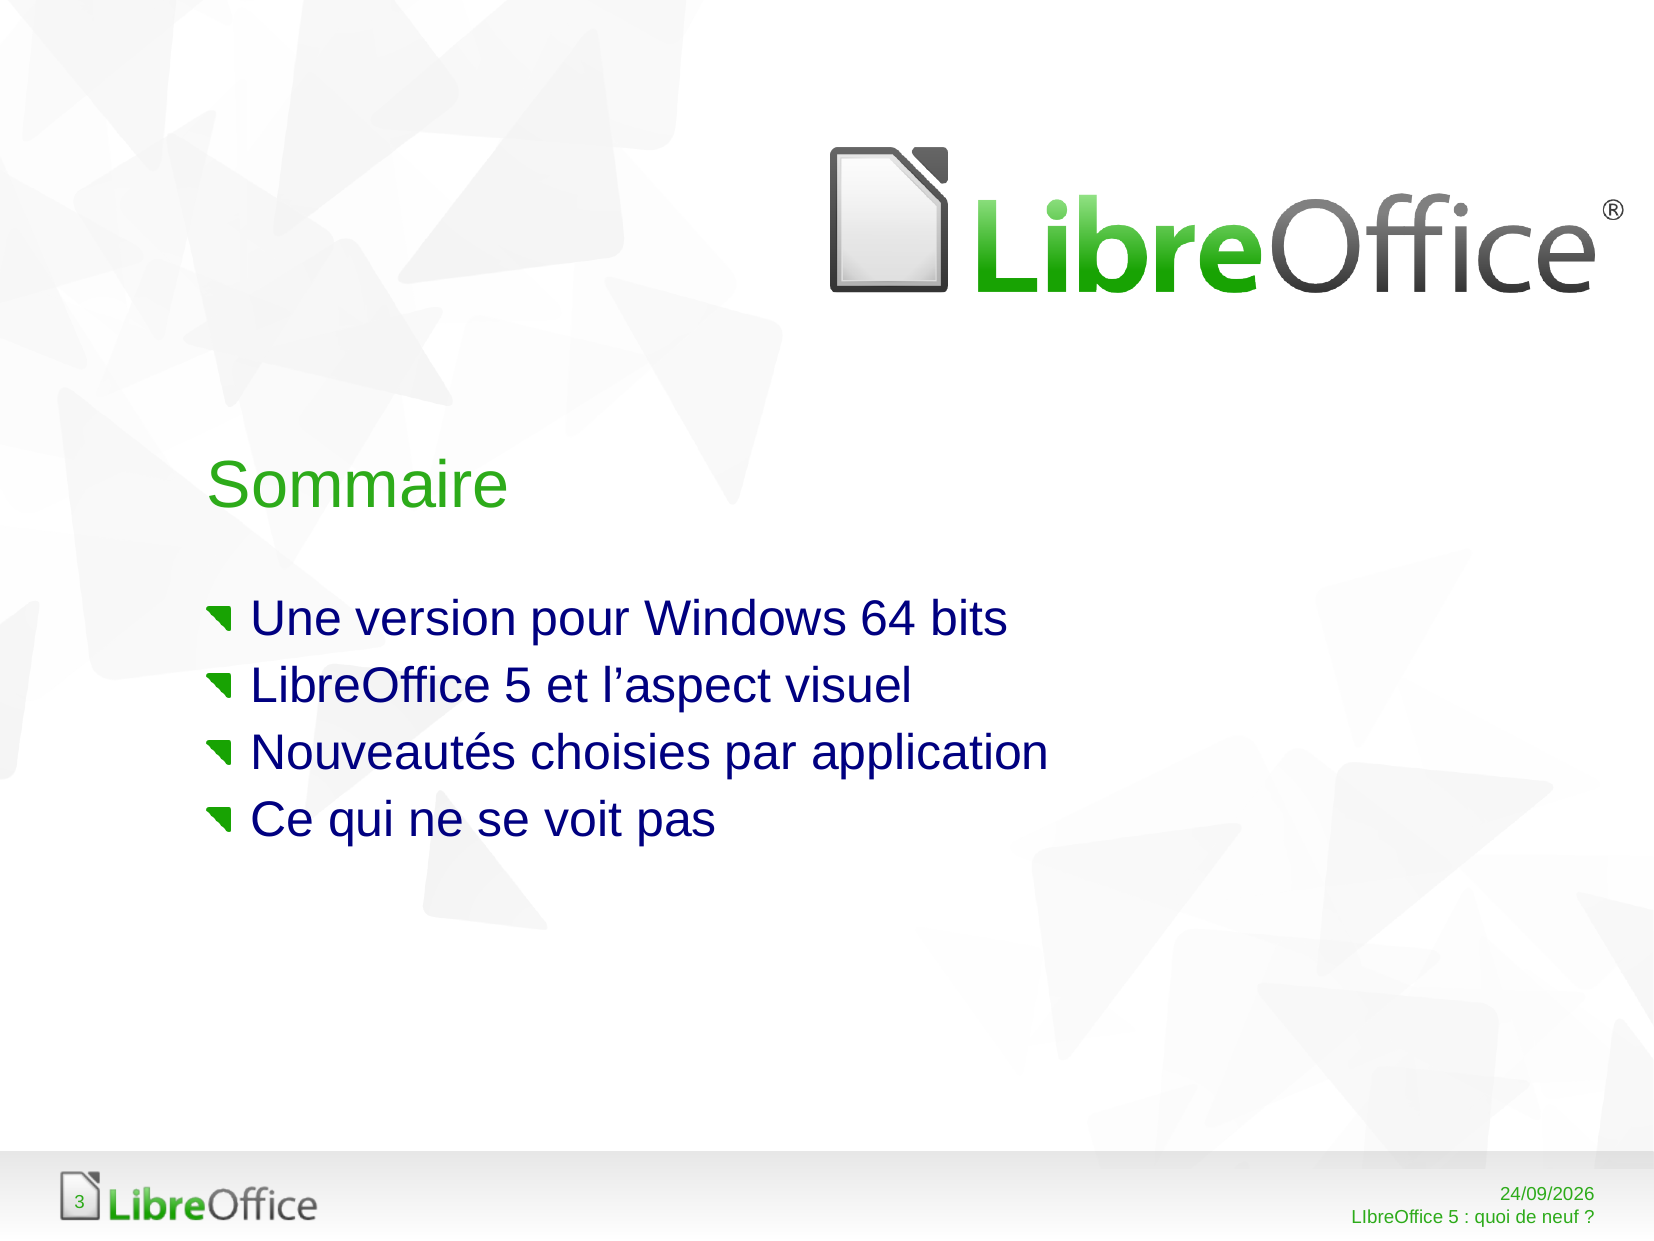

# Sommaire
Une version pour Windows 64 bits
LibreOffice 5 et l’aspect visuel
Nouveautés choisies par application
Ce qui ne se voit pas
3
LIbreOffice 5 : quoi de neuf ?